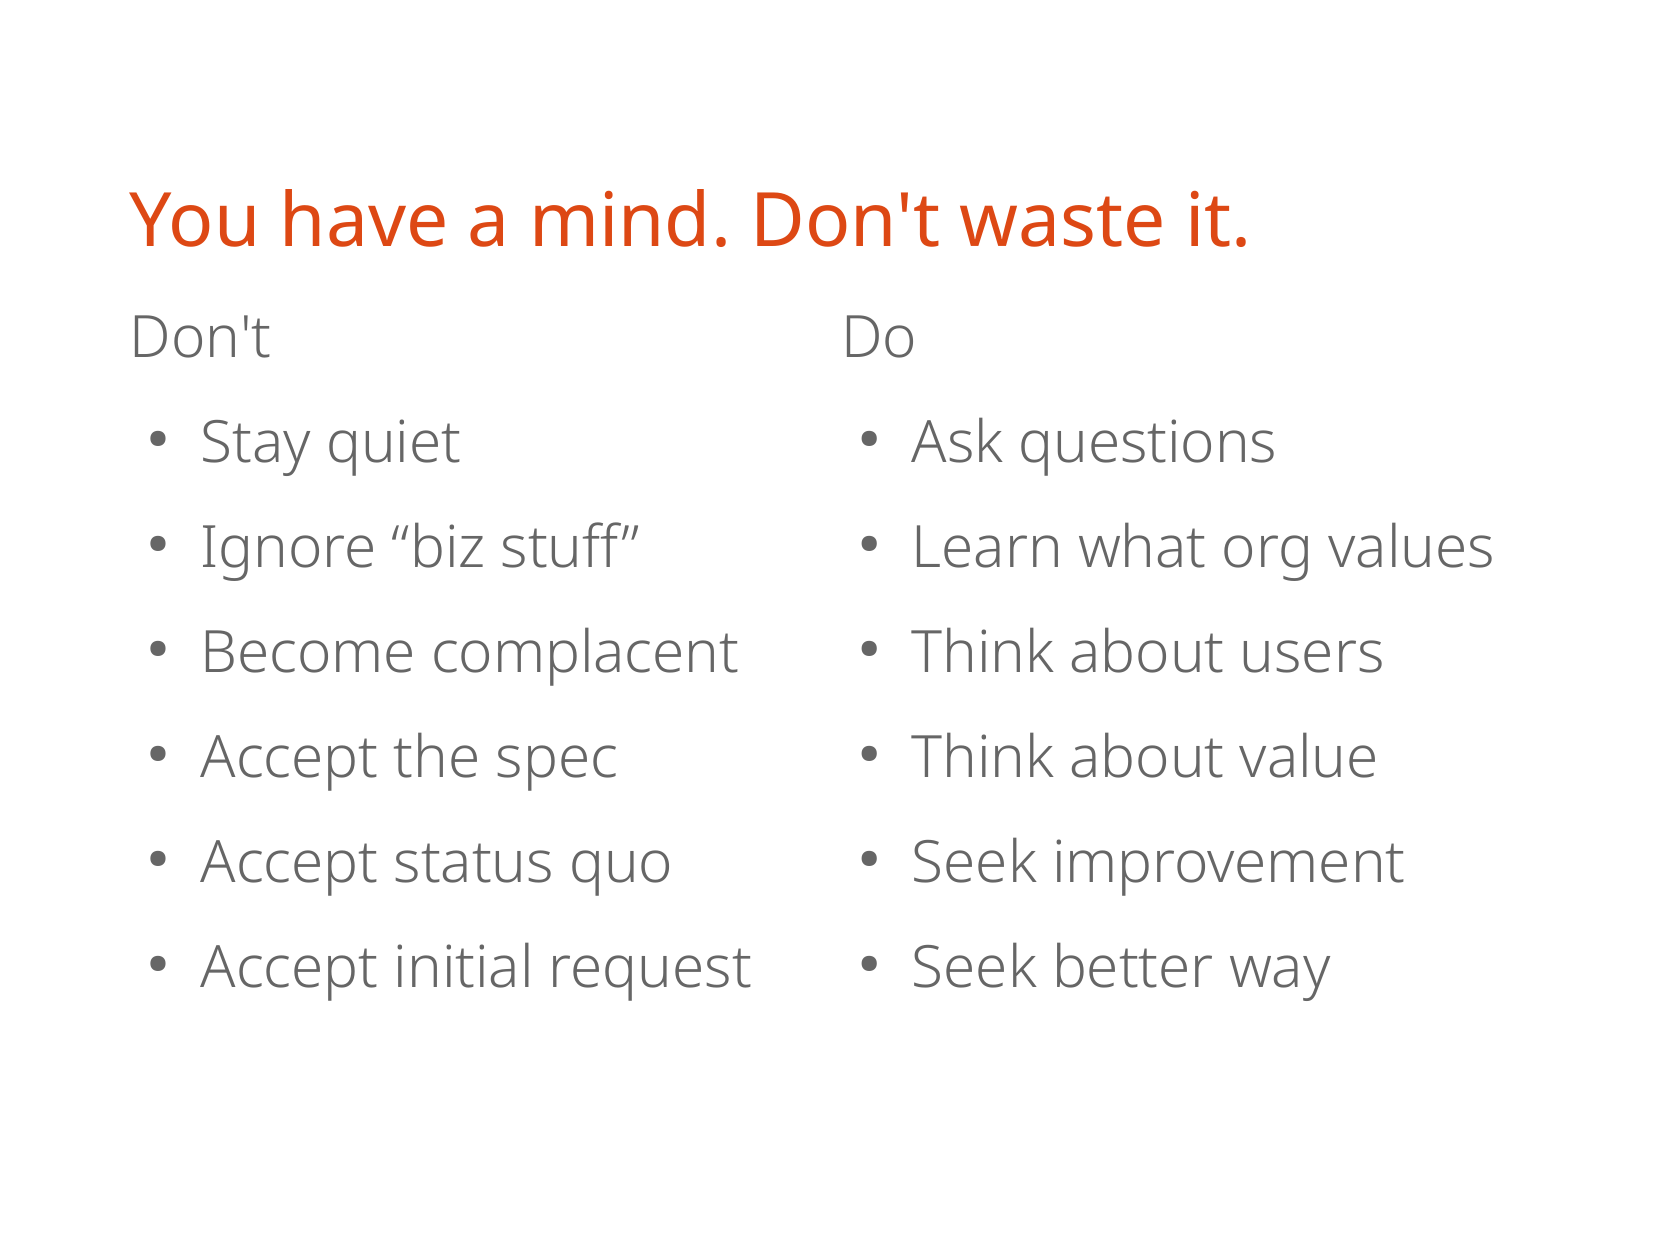

# You have a mind. Don't waste it.
Don't
Stay quiet
Ignore “biz stuff”
Become complacent
Accept the spec
Accept status quo
Accept initial request
Do
Ask questions
Learn what org values
Think about users
Think about value
Seek improvement
Seek better way